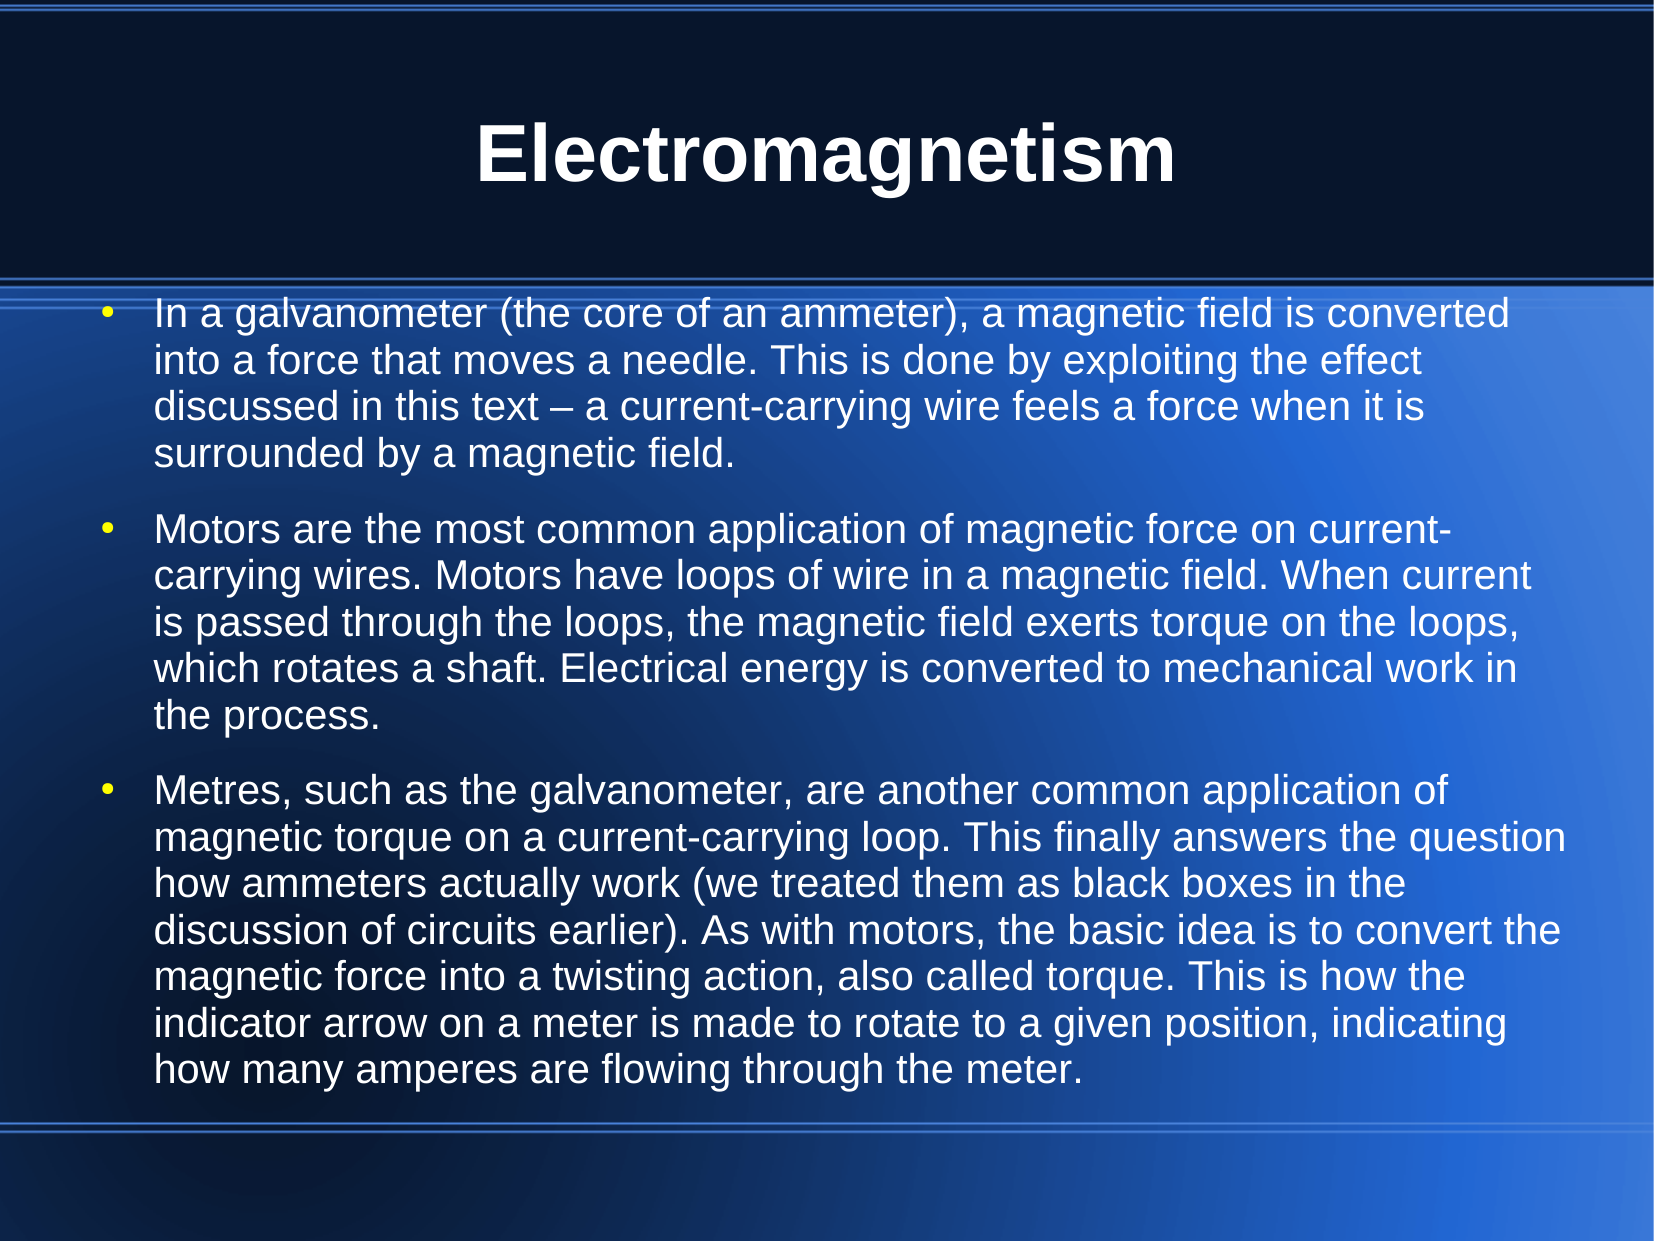

# Electromagnetism
In a galvanometer (the core of an ammeter), a magnetic field is converted into a force that moves a needle. This is done by exploiting the effect discussed in this text – a current-carrying wire feels a force when it is surrounded by a magnetic field.
Motors are the most common application of magnetic force on current-carrying wires. Motors have loops of wire in a magnetic field. When current is passed through the loops, the magnetic field exerts torque on the loops, which rotates a shaft. Electrical energy is converted to mechanical work in the process.
Metres, such as the galvanometer, are another common application of magnetic torque on a current-carrying loop. This finally answers the question how ammeters actually work (we treated them as black boxes in the discussion of circuits earlier). As with motors, the basic idea is to convert the magnetic force into a twisting action, also called torque. This is how the indicator arrow on a meter is made to rotate to a given position, indicating how many amperes are flowing through the meter.